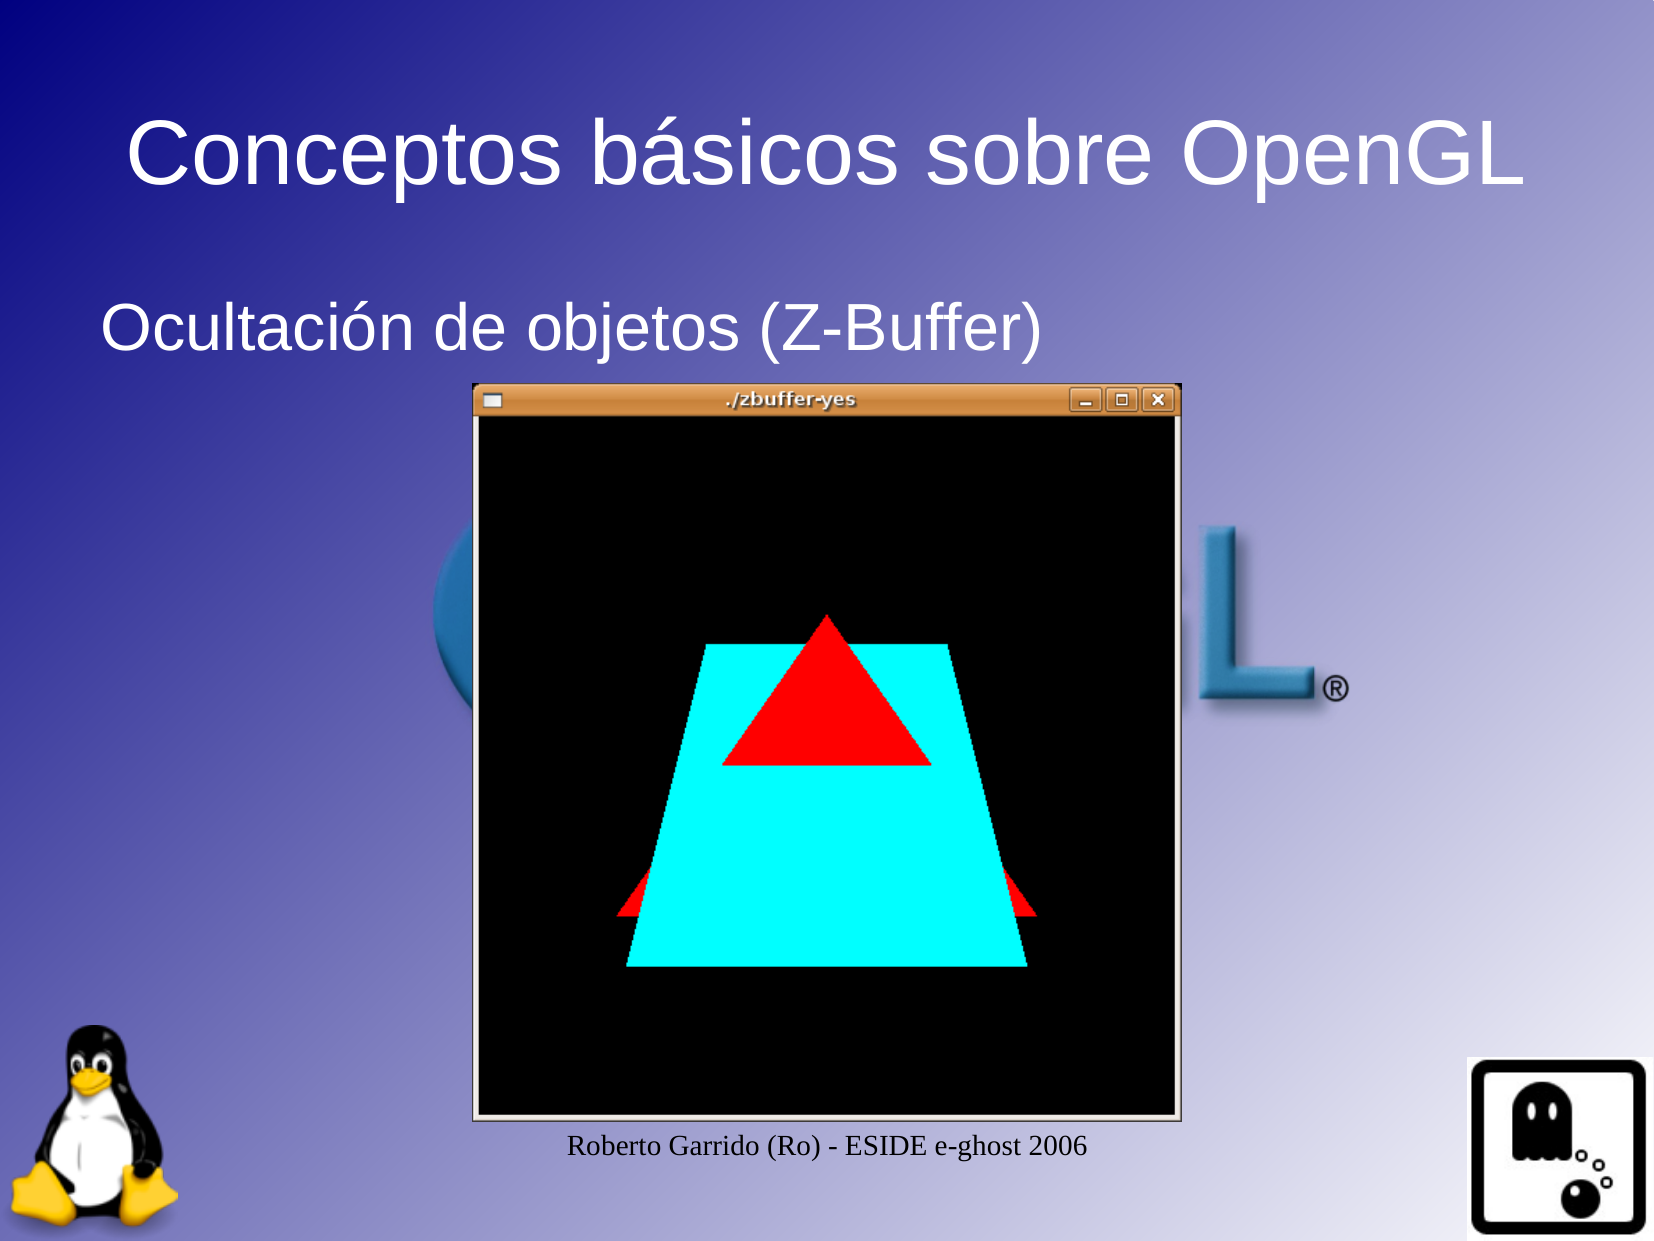

# Conceptos básicos sobre OpenGL
Ocultación de objetos (Z-Buffer)
Roberto Garrido (Ro) - ESIDE e-ghost 2006